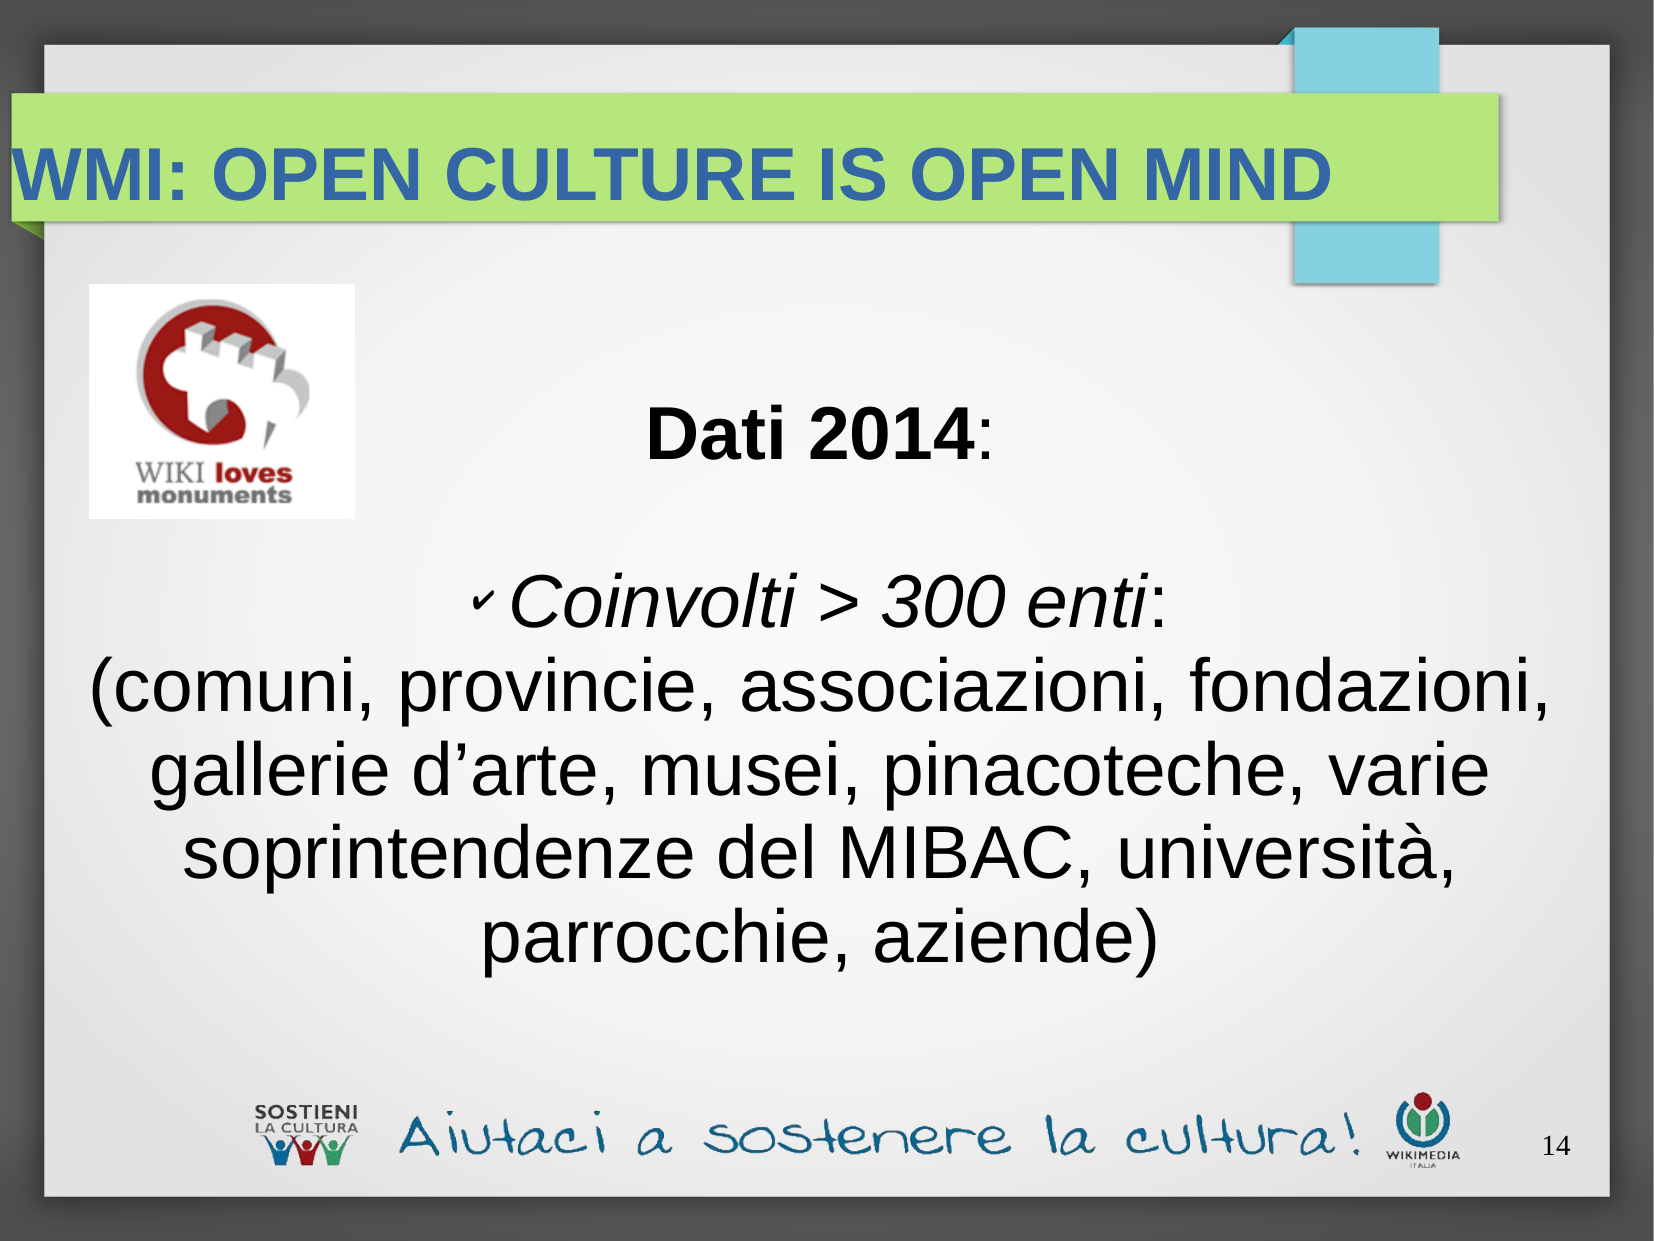

# WMI: OPEN CULTURE IS OPEN MIND
Dati 2014:
Coinvolti > 300 enti:
(comuni, provincie, associazioni, fondazioni, gallerie d’arte, musei, pinacoteche, varie soprintendenze del MIBAC, università, parrocchie, aziende)
14